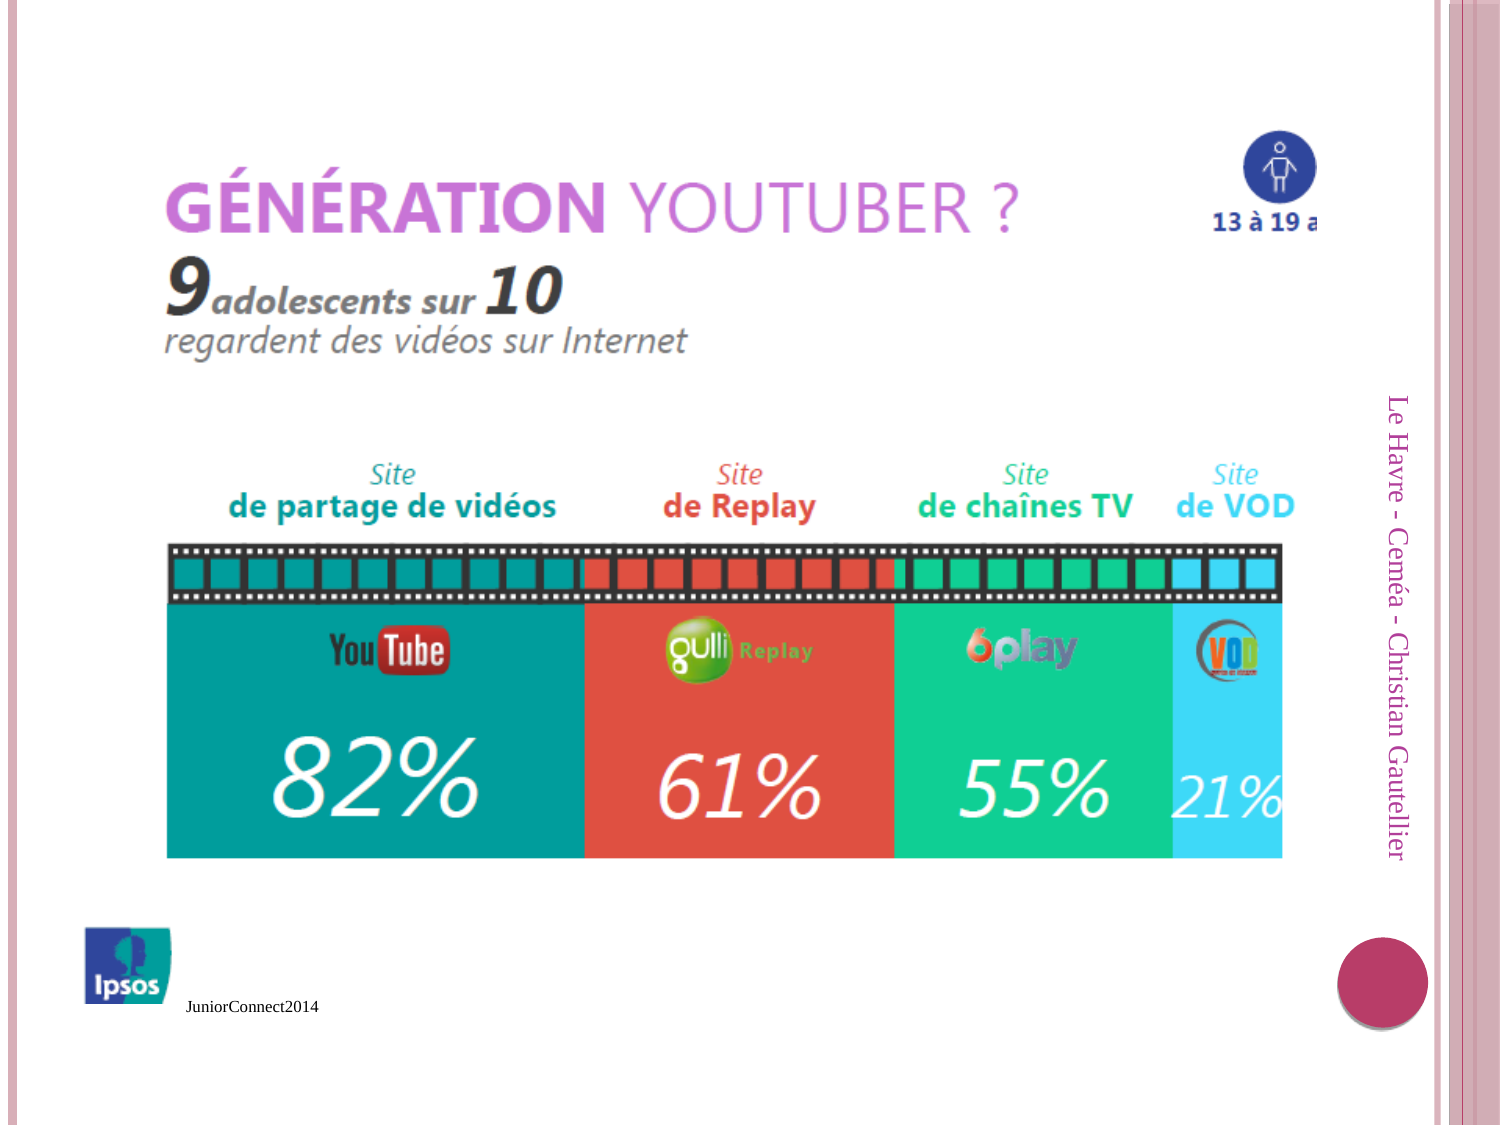

Le Havre - Ceméa - Christian Gautellier
JuniorConnect2014